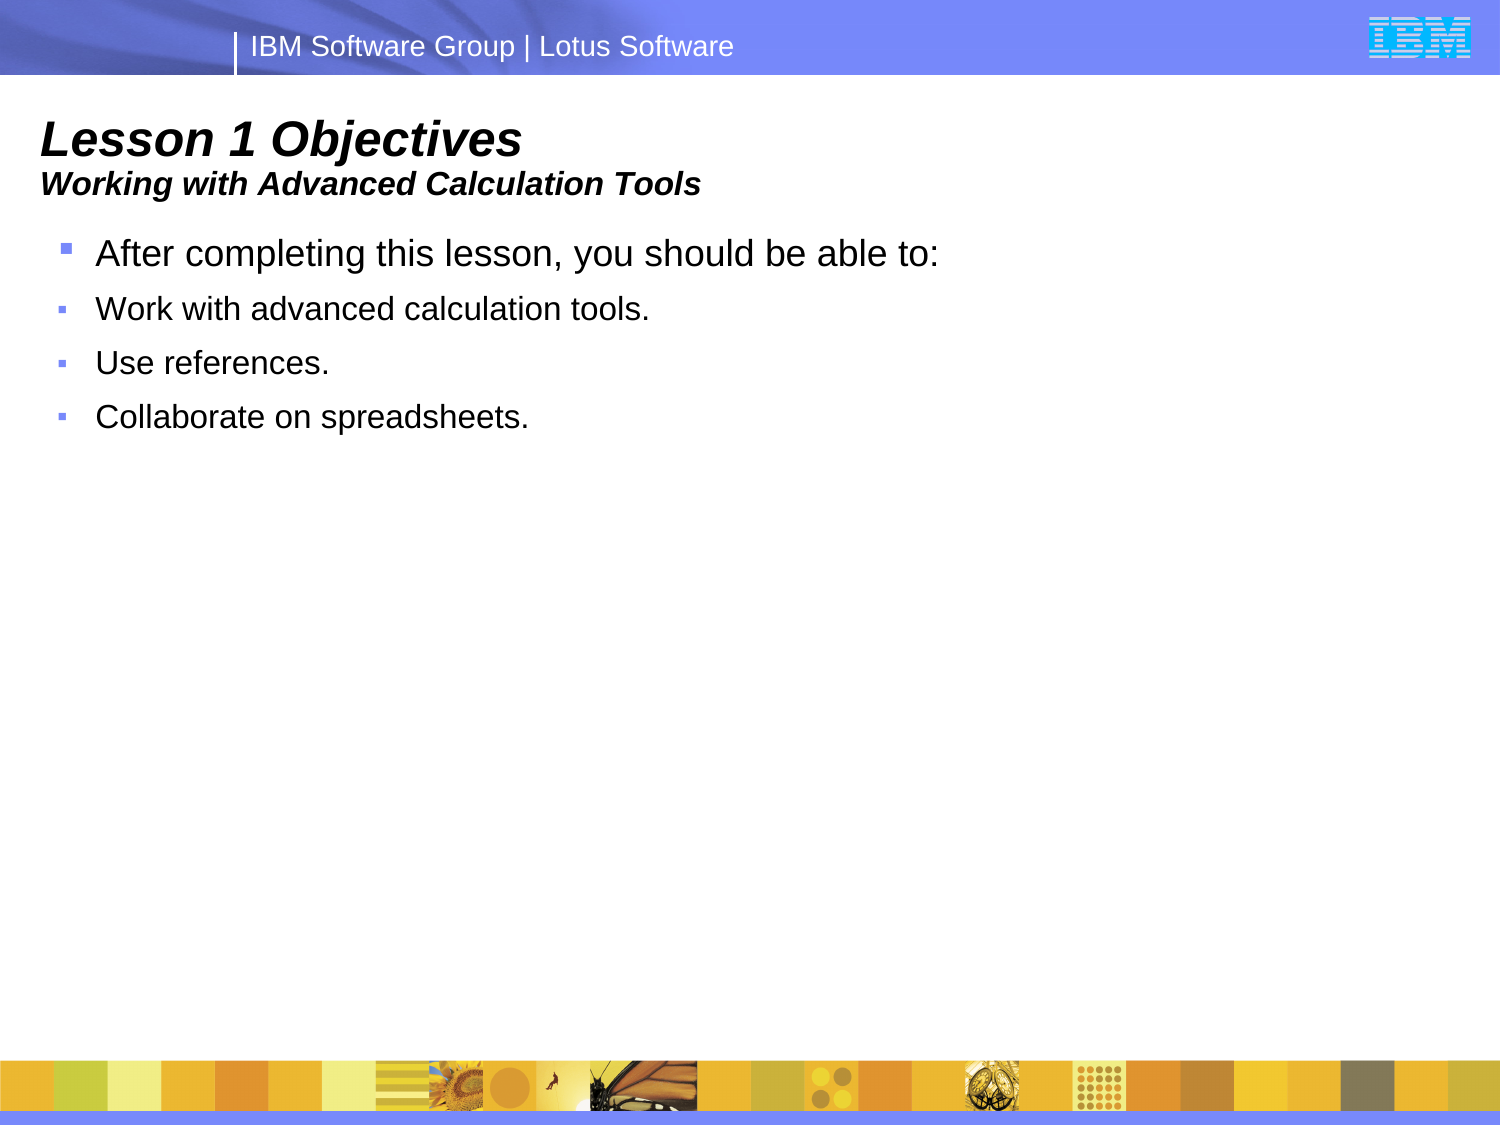

# Lesson 1 Objectives Working with Advanced Calculation Tools
After completing this lesson, you should be able to:
Work with advanced calculation tools.
Use references.
Collaborate on spreadsheets.